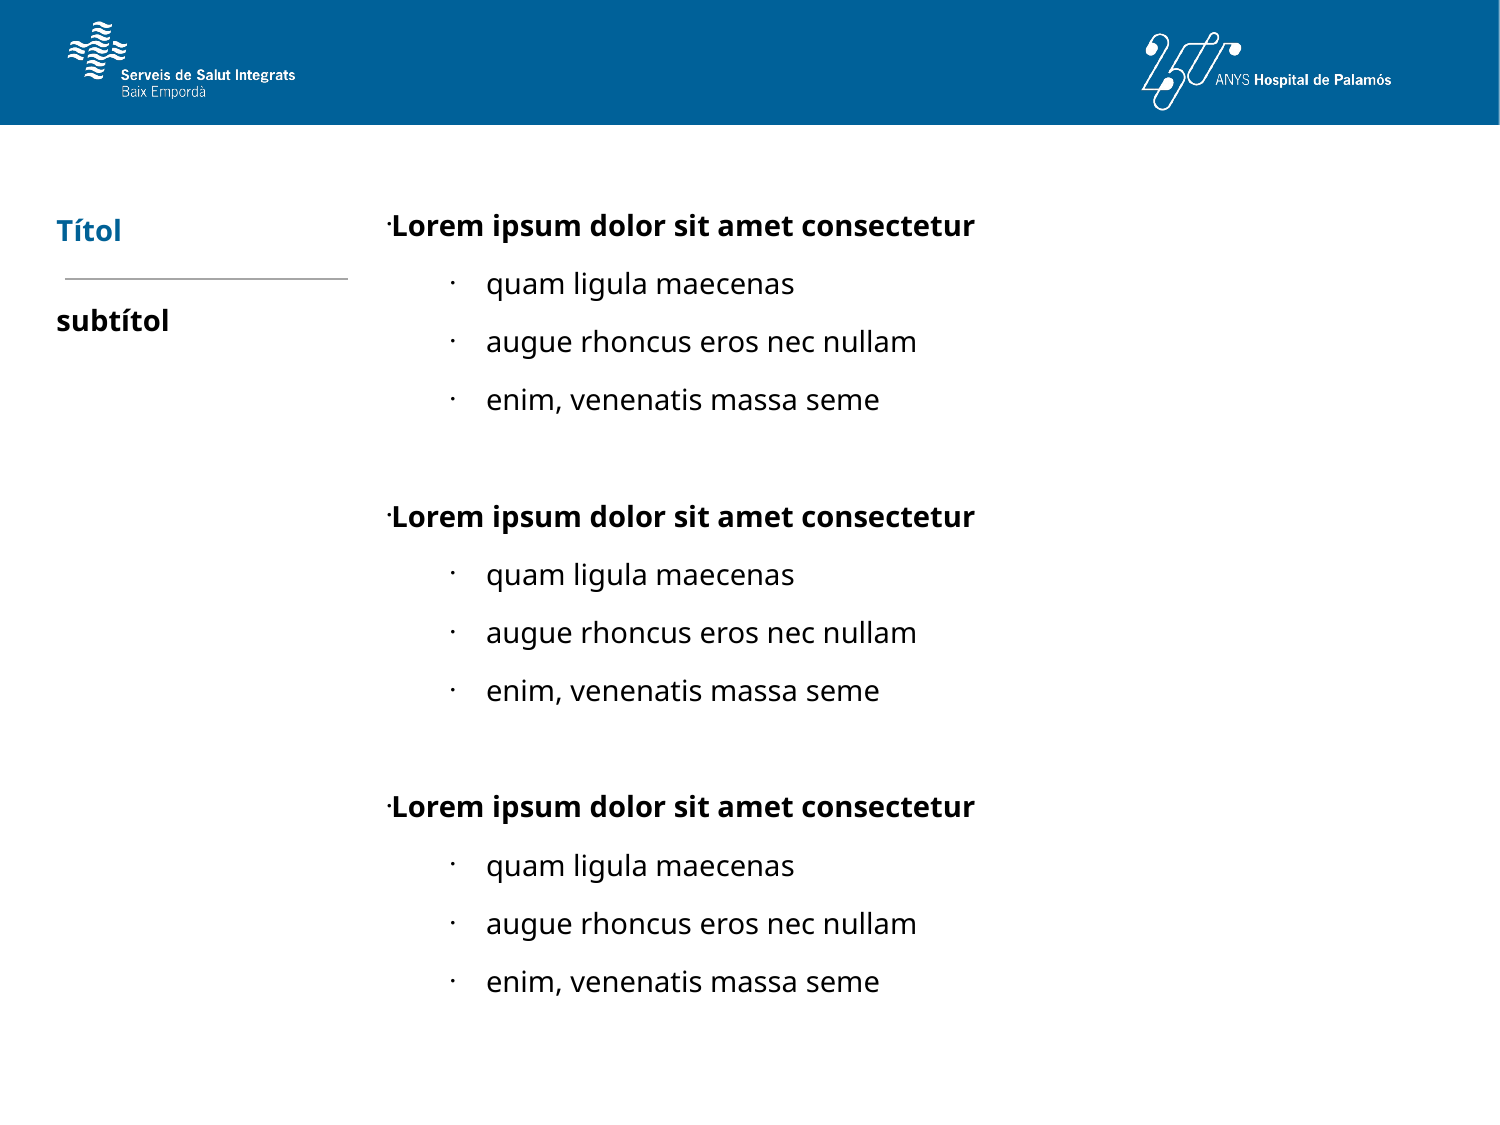

Títol
Lorem ipsum dolor sit amet consectetur
quam ligula maecenas
augue rhoncus eros nec nullam
enim, venenatis massa seme
Lorem ipsum dolor sit amet consectetur
quam ligula maecenas
augue rhoncus eros nec nullam
enim, venenatis massa seme
Lorem ipsum dolor sit amet consectetur
quam ligula maecenas
augue rhoncus eros nec nullam
enim, venenatis massa seme
subtítol